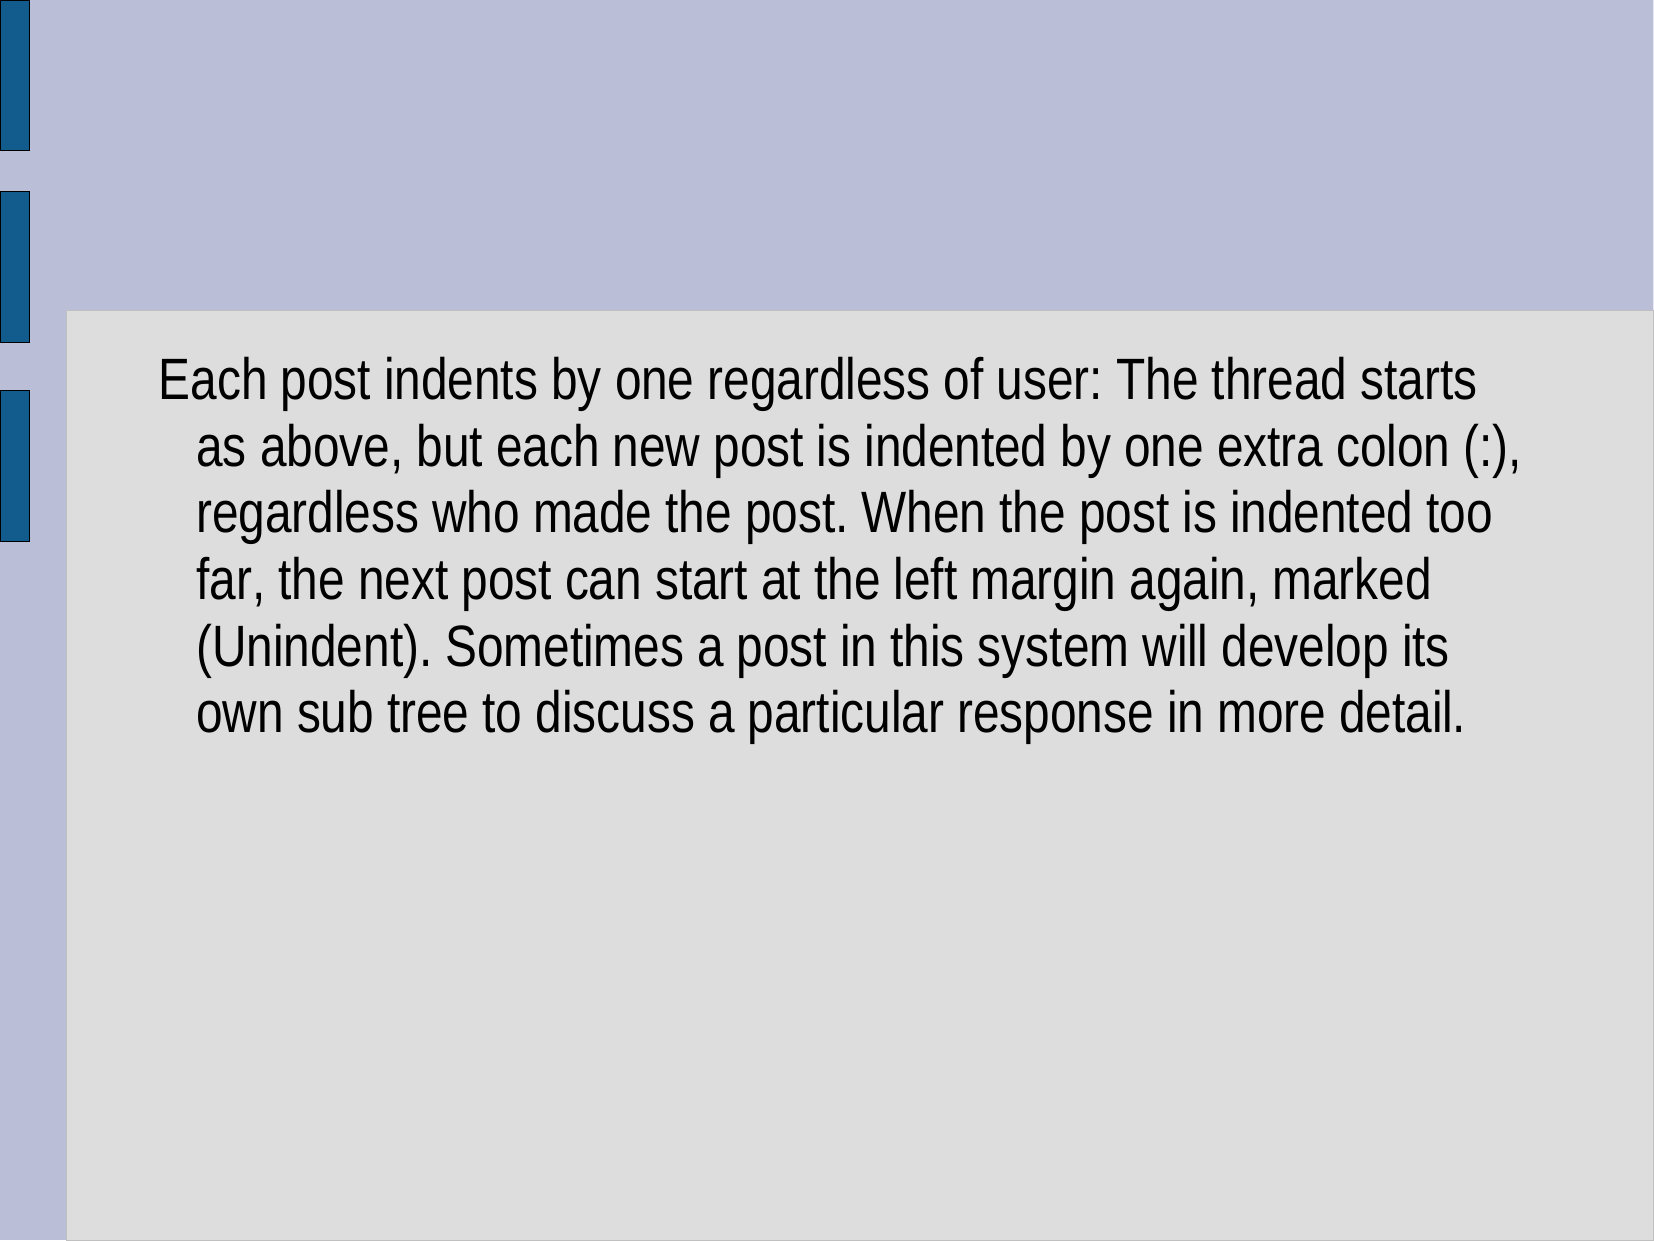

# Each post indents by one regardless of user: The thread starts as above, but each new post is indented by one extra colon (:), regardless who made the post. When the post is indented too far, the next post can start at the left margin again, marked (Unindent). Sometimes a post in this system will develop its own sub tree to discuss a particular response in more detail.